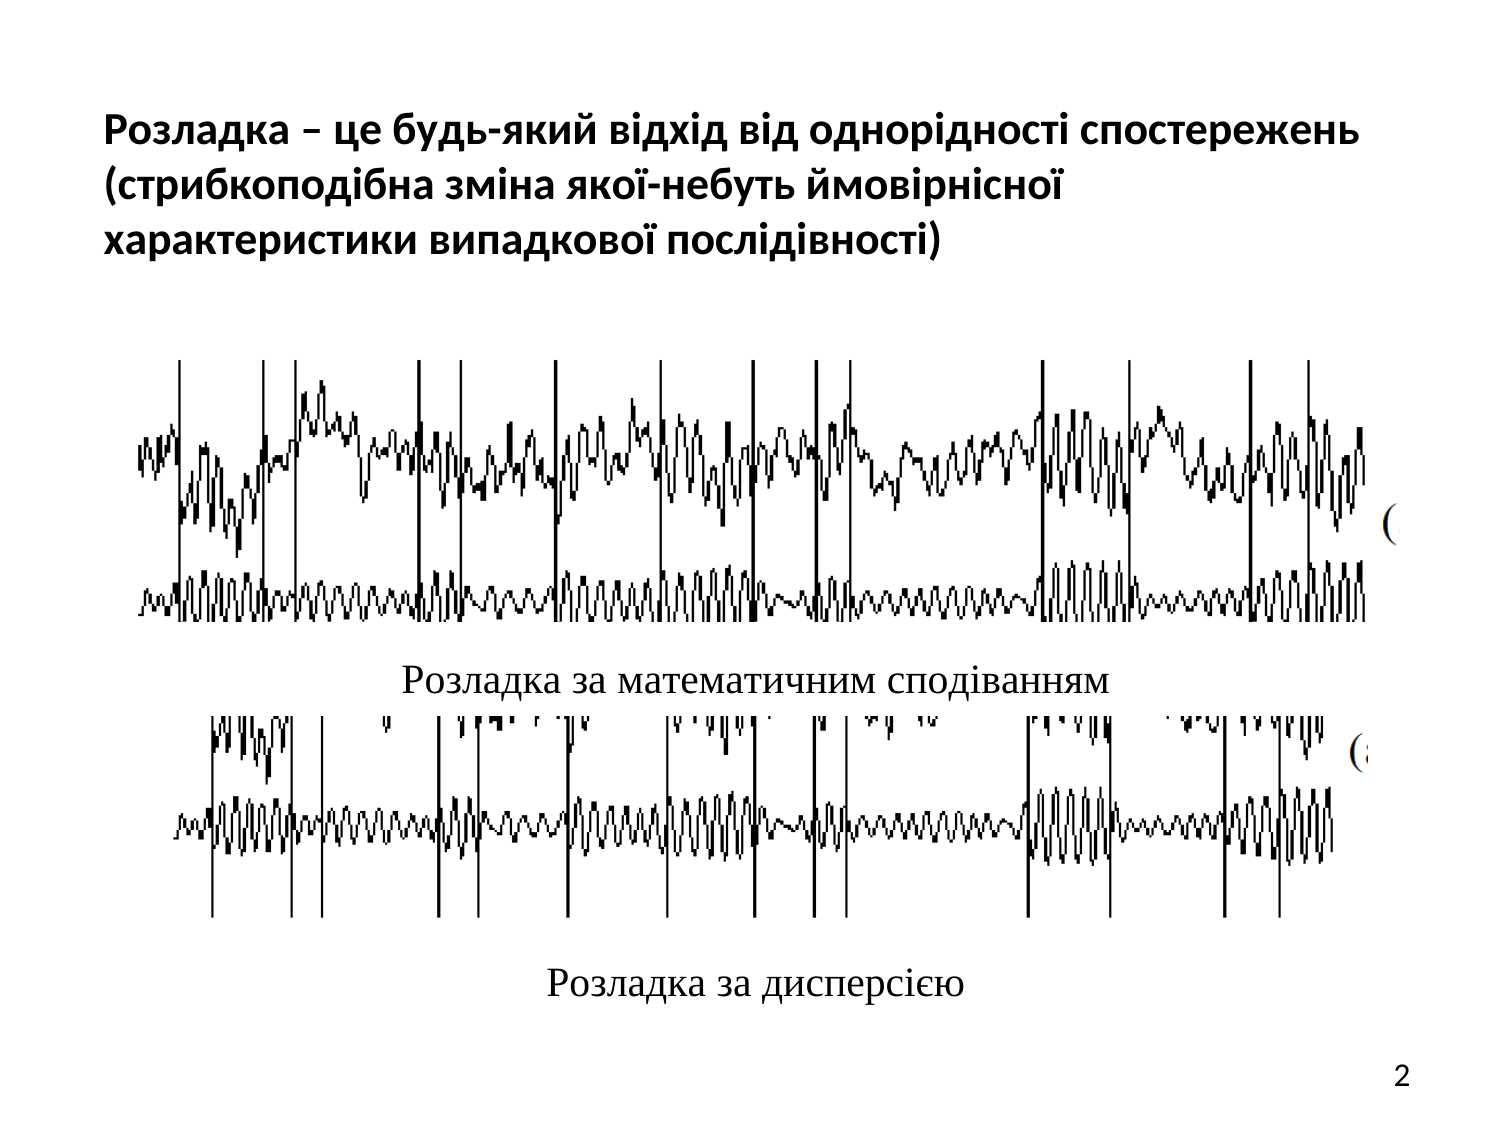

# Розладка – це будь-який відхід від однорідності спостережень (стрибкоподібна зміна якої-небуть ймовірнісної характеристики випадкової послідівності)
Розладка за математичним сподіванням
Розладка за дисперсією